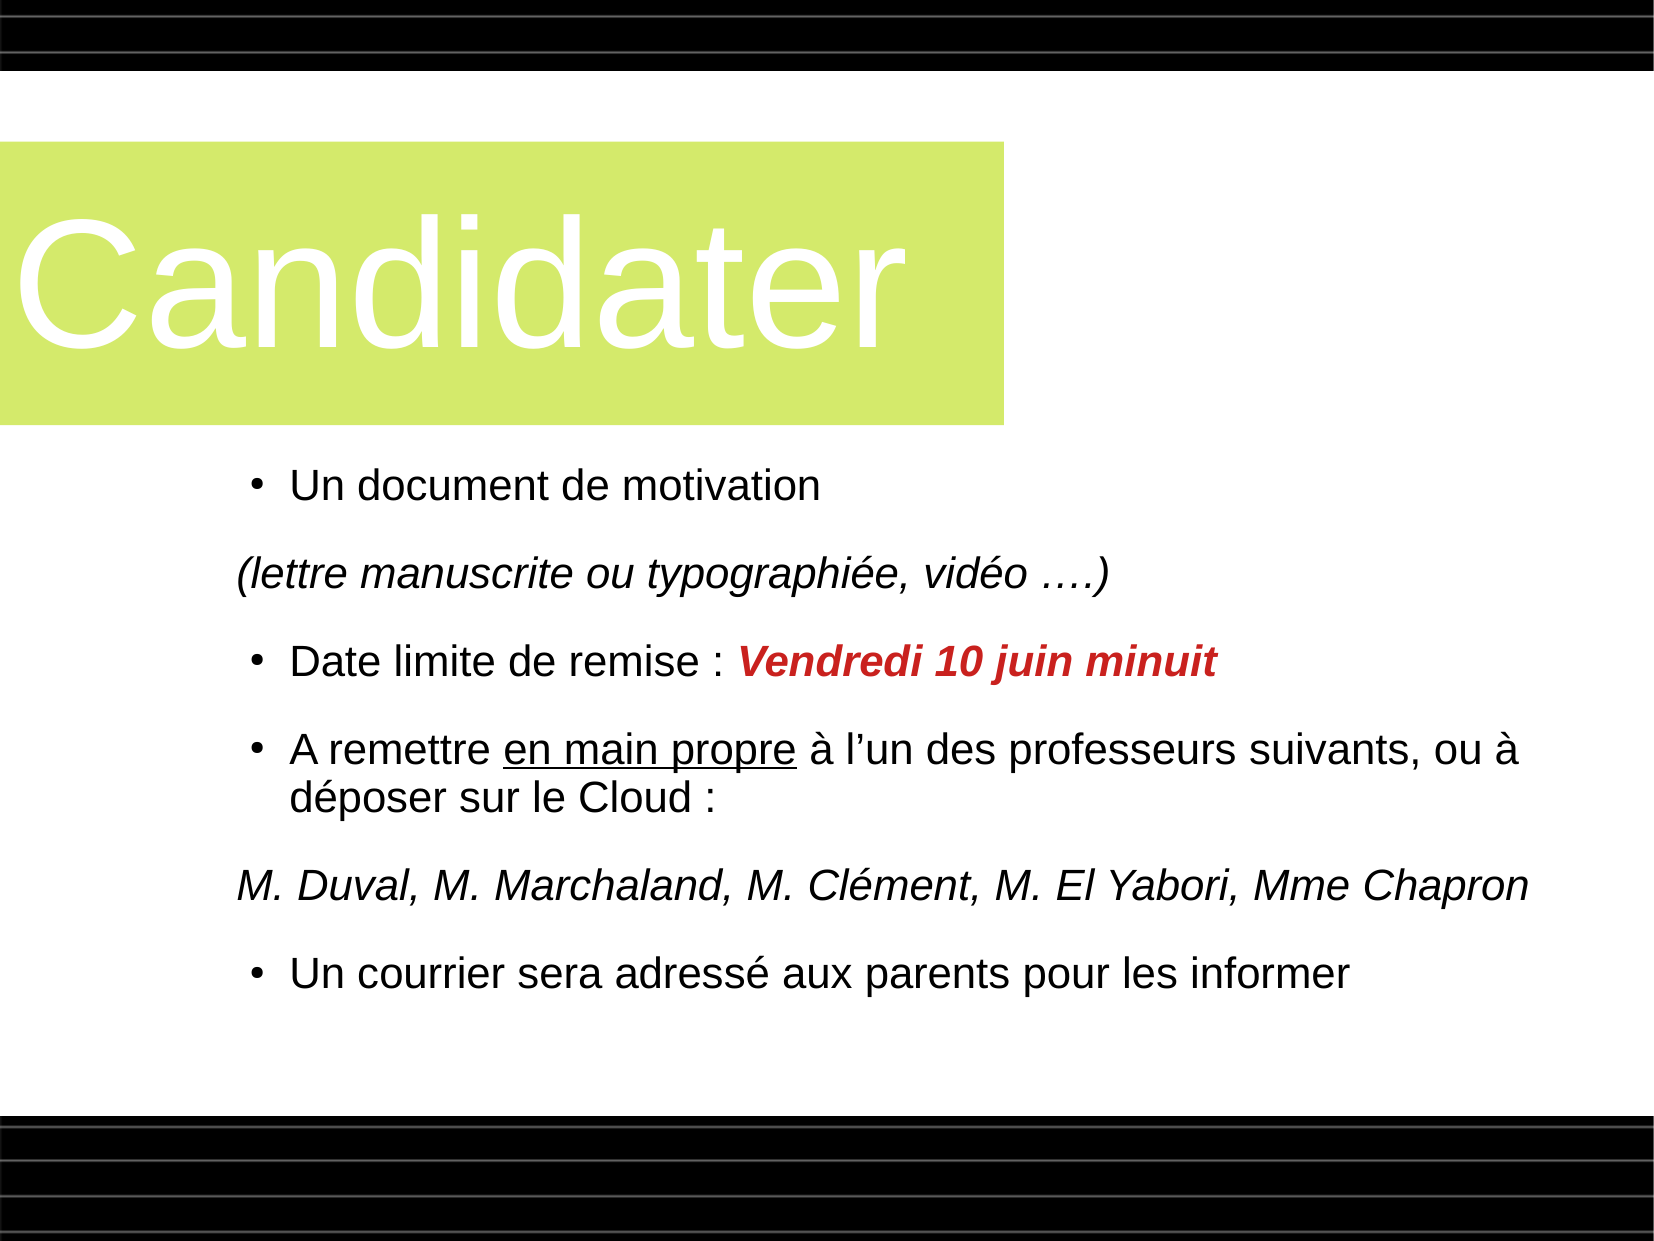

# Candidater
Un document de motivation
(lettre manuscrite ou typographiée, vidéo ….)
Date limite de remise : Vendredi 10 juin minuit
A remettre en main propre à l’un des professeurs suivants, ou à déposer sur le Cloud :
M. Duval, M. Marchaland, M. Clément, M. El Yabori, Mme Chapron
Un courrier sera adressé aux parents pour les informer